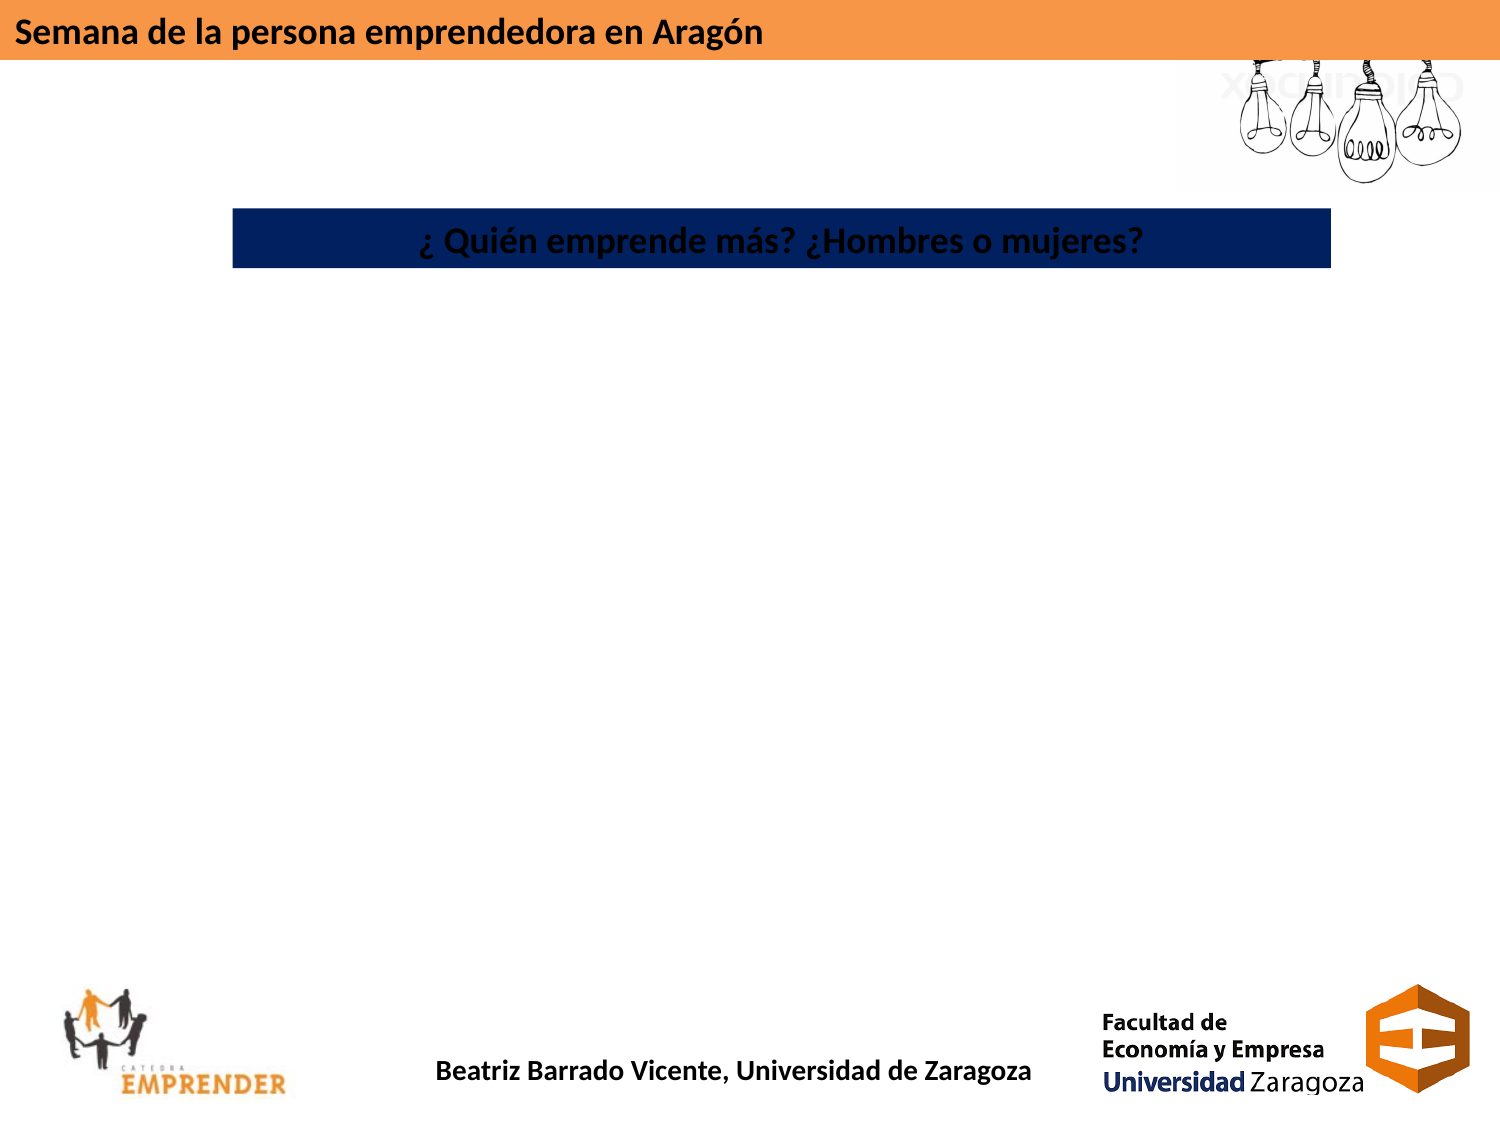

Semana de la persona emprendedora en Aragón
¿ Quién emprende más? ¿Hombres o mujeres?
#
Beatriz Barrado Vicente, Universidad de Zaragoza